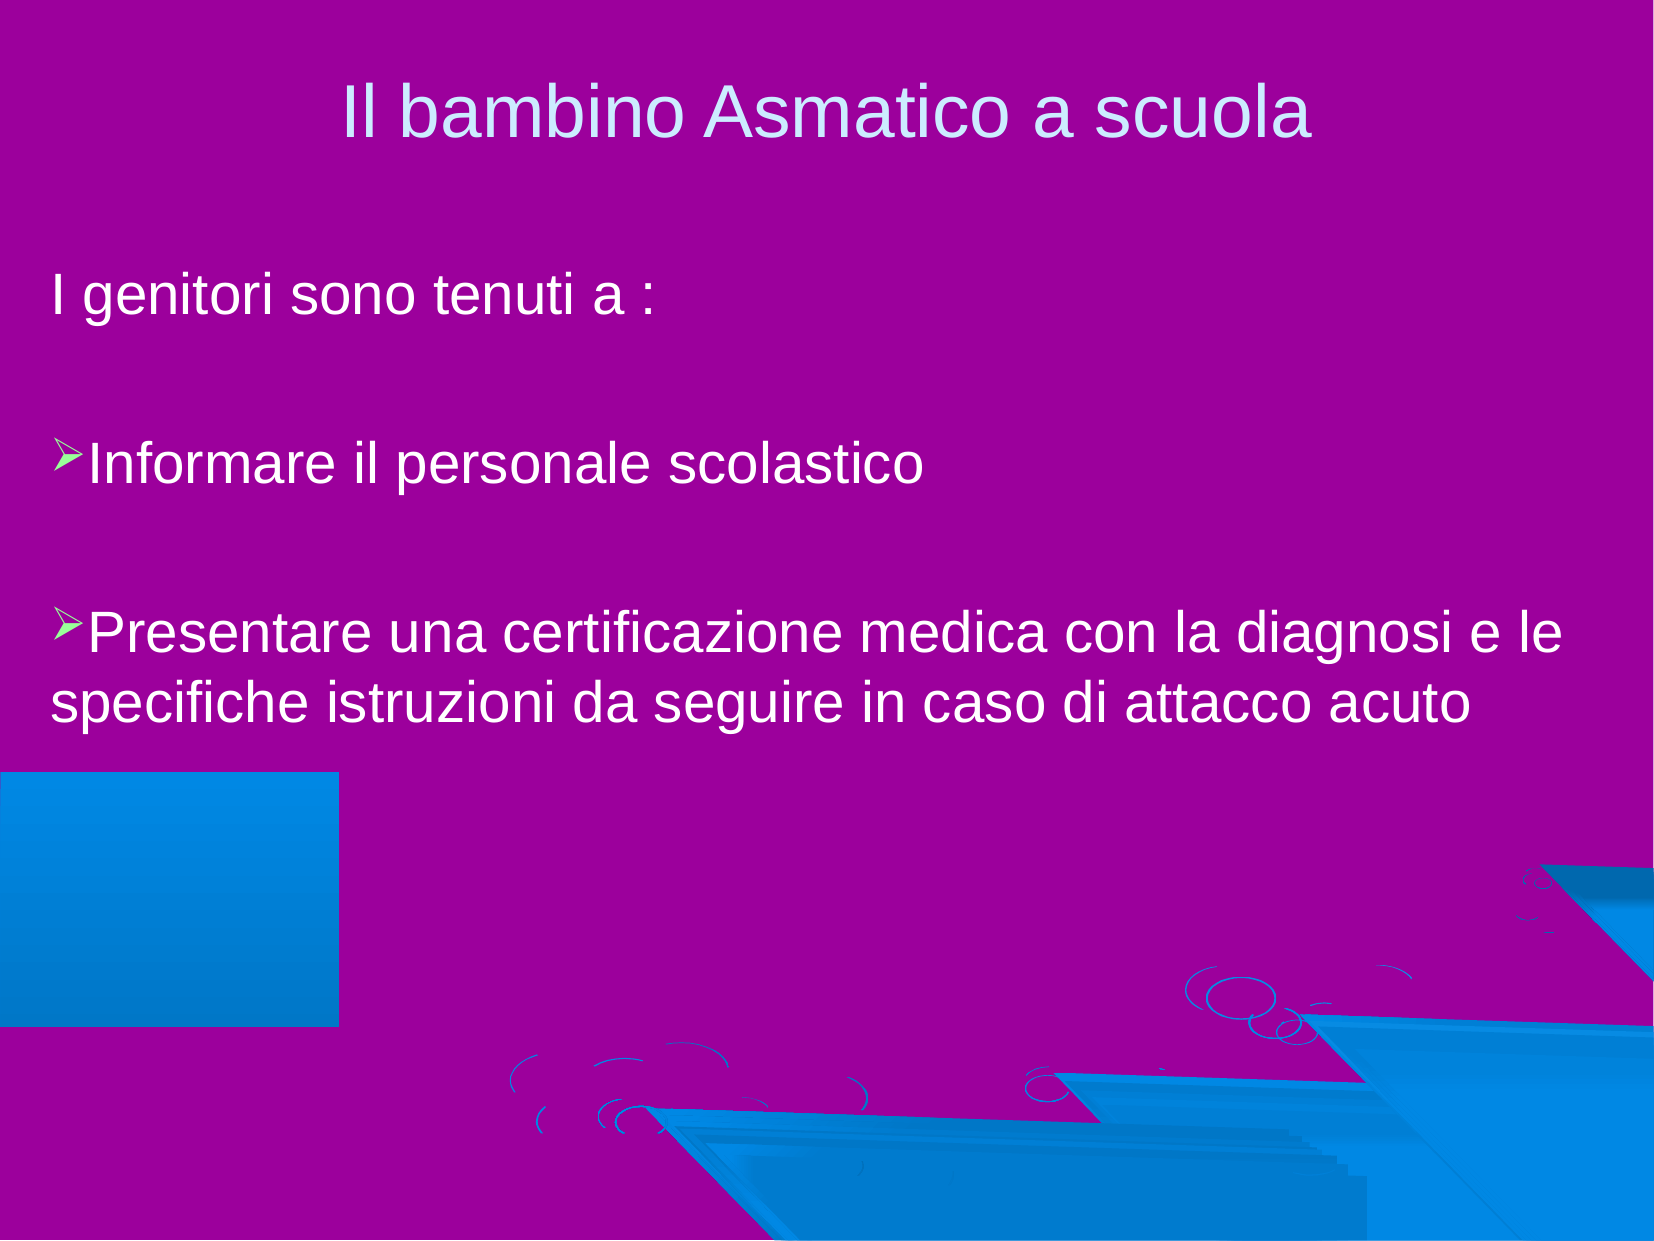

# Il bambino Asmatico a scuola
I genitori sono tenuti a :
Informare il personale scolastico
Presentare una certificazione medica con la diagnosi e le specifiche istruzioni da seguire in caso di attacco acuto